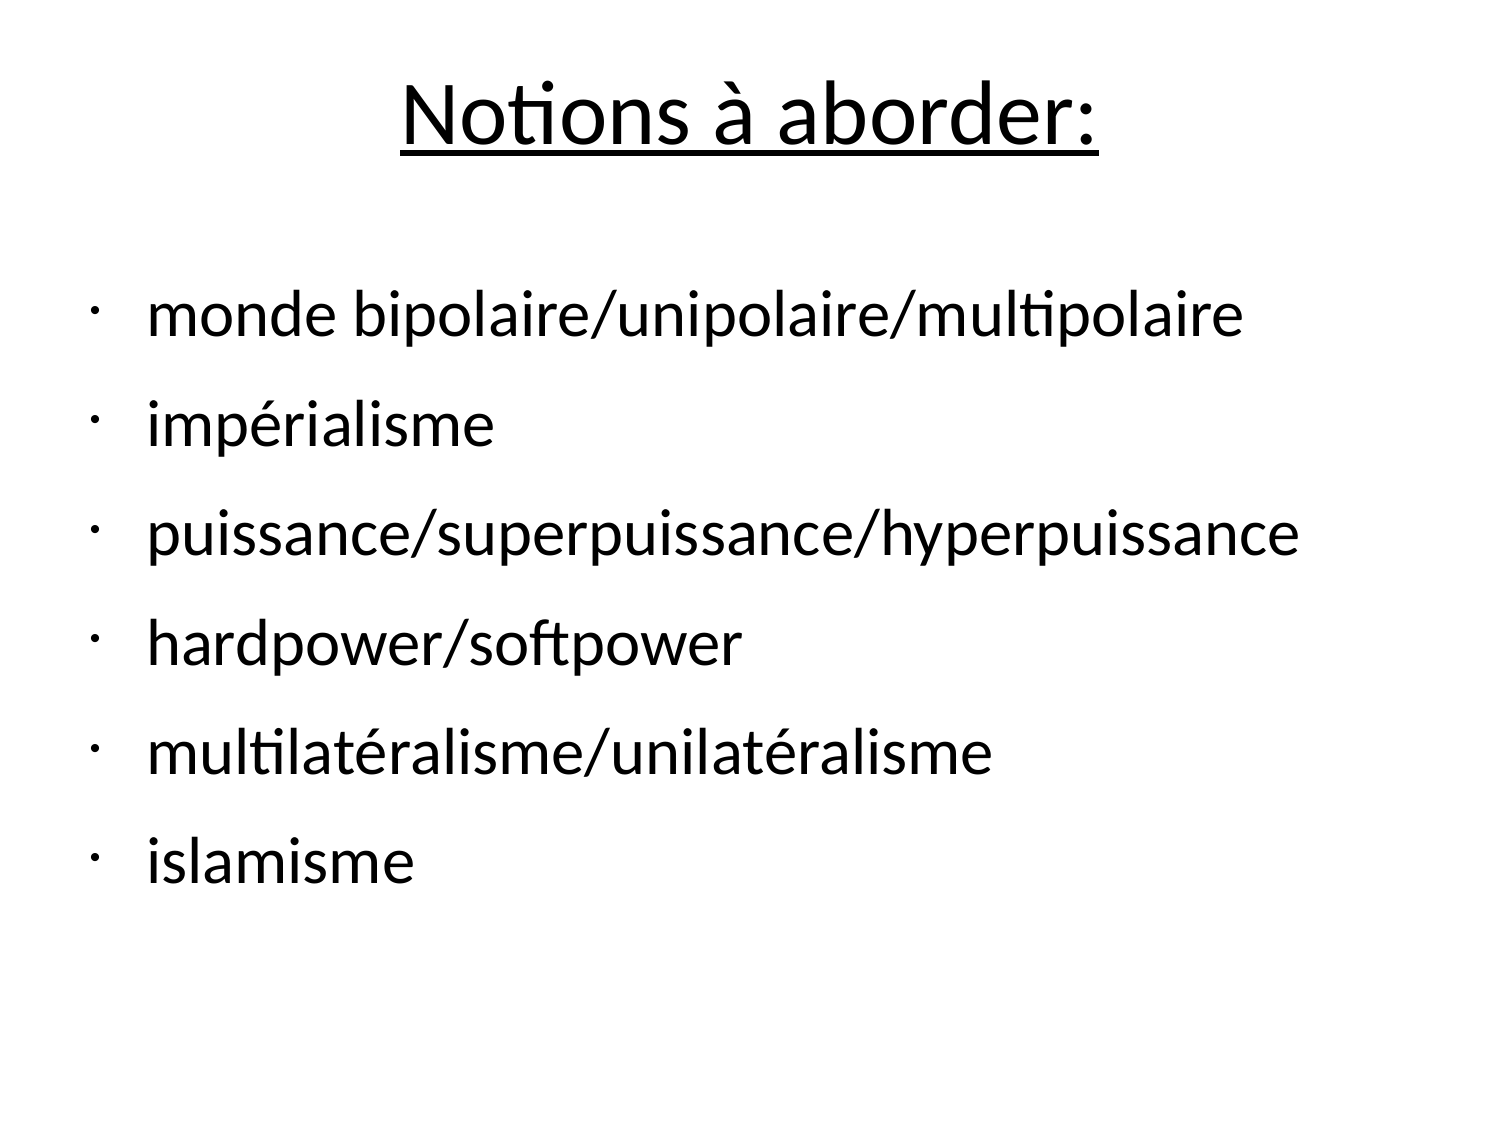

# Notions à aborder:
monde bipolaire/unipolaire/multipolaire
impérialisme
puissance/superpuissance/hyperpuissance
hardpower/softpower
multilatéralisme/unilatéralisme
islamisme